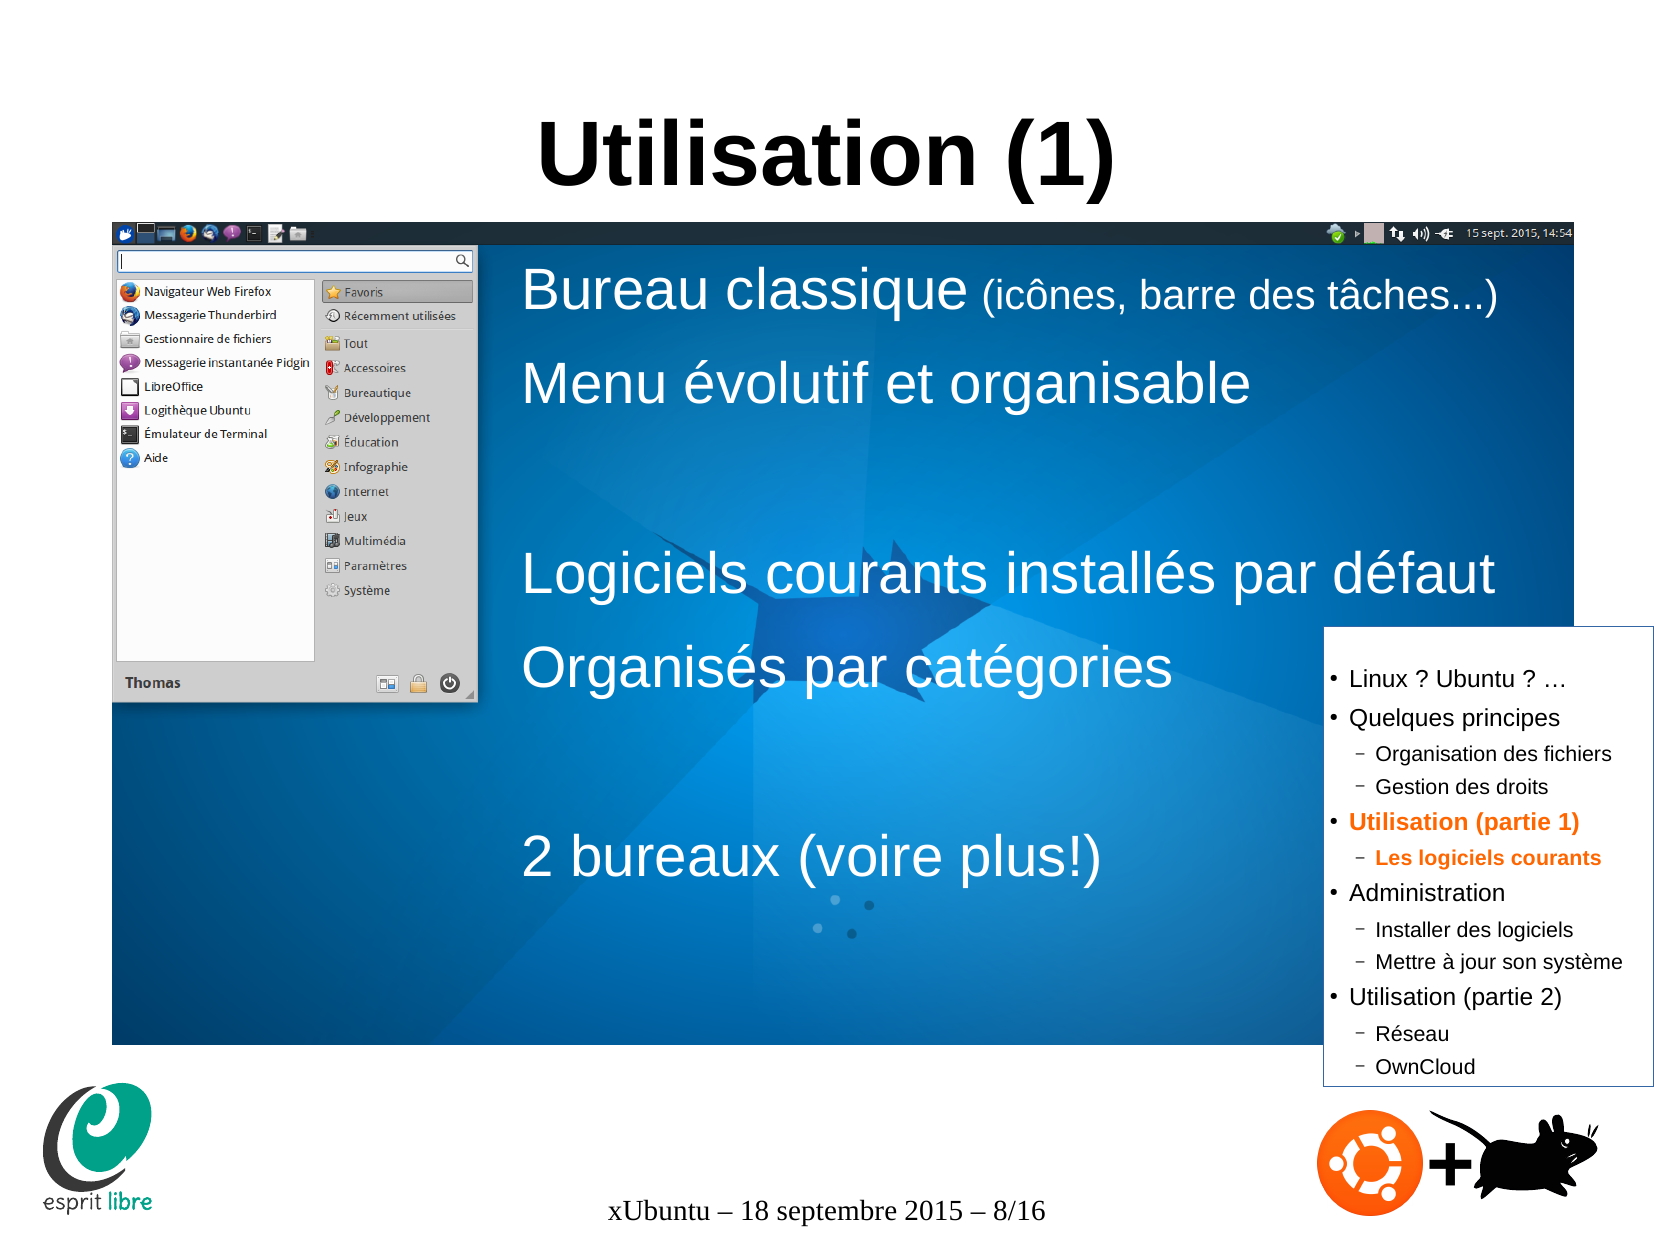

# Utilisation (1)
 Bureau classique (icônes, barre des tâches...)
 Menu évolutif et organisable
 Logiciels courants installés par défaut
 Organisés par catégories
 2 bureaux (voire plus!)
Linux ? Ubuntu ? …
Quelques principes
Organisation des fichiers
Gestion des droits
Utilisation (partie 1)
Les logiciels courants
Administration
Installer des logiciels
Mettre à jour son système
Utilisation (partie 2)
Réseau
OwnCloud